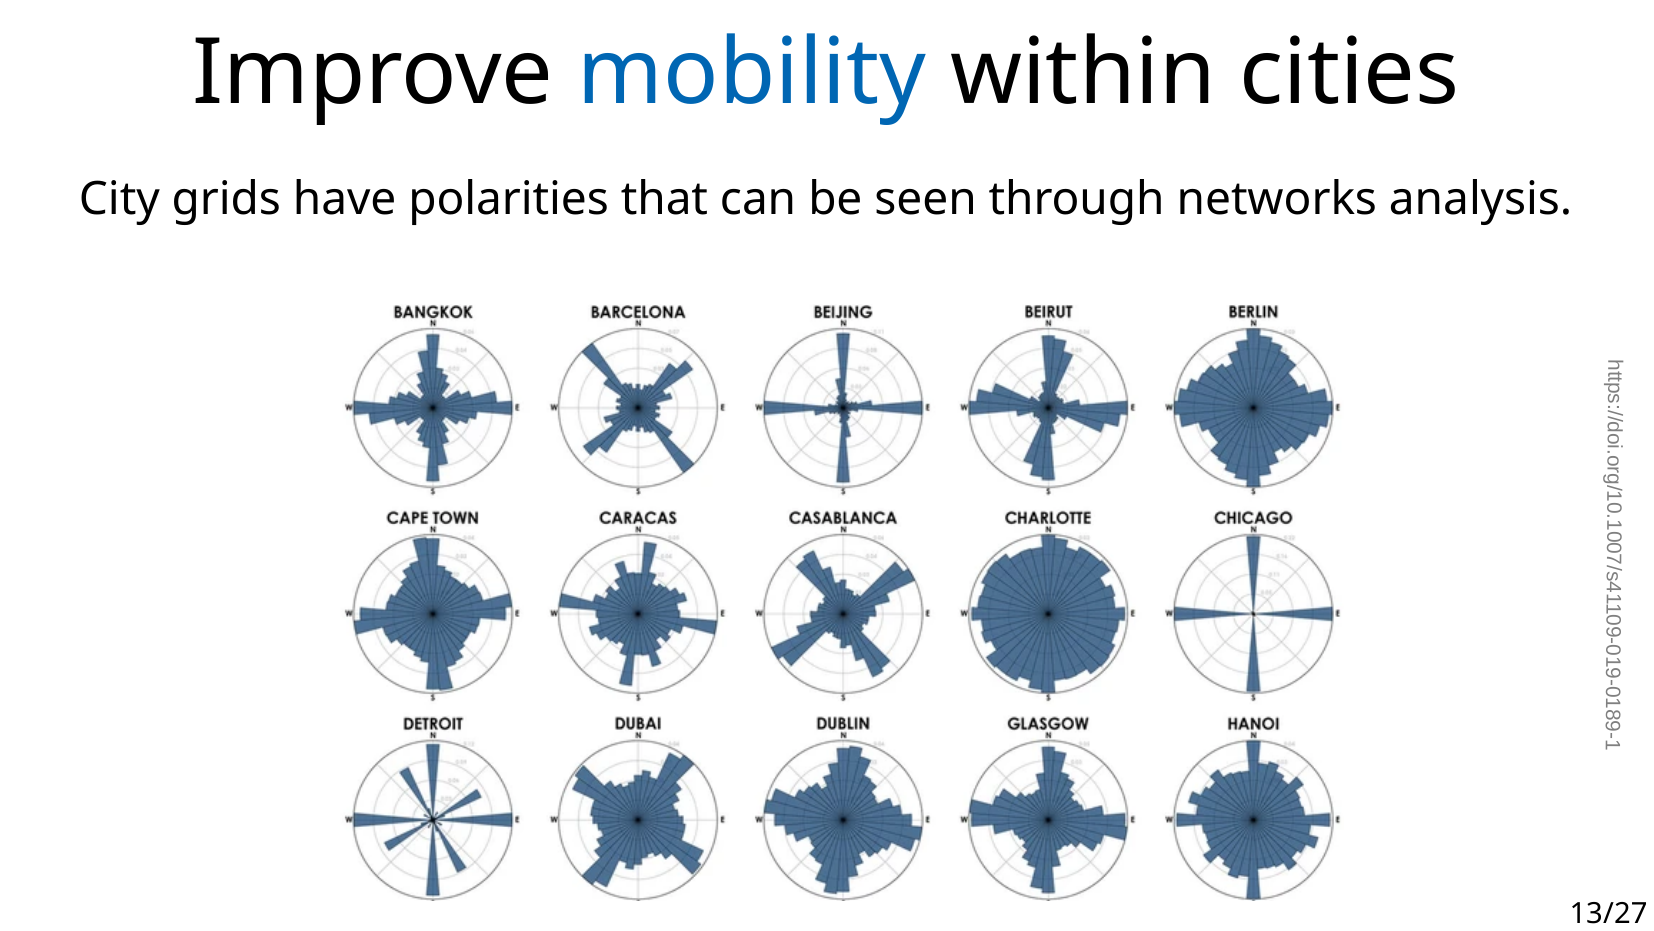

# Improve mobility within cities
City grids have polarities that can be seen through networks analysis.
https://doi.org/10.1007/s41109-019-0189-1
13